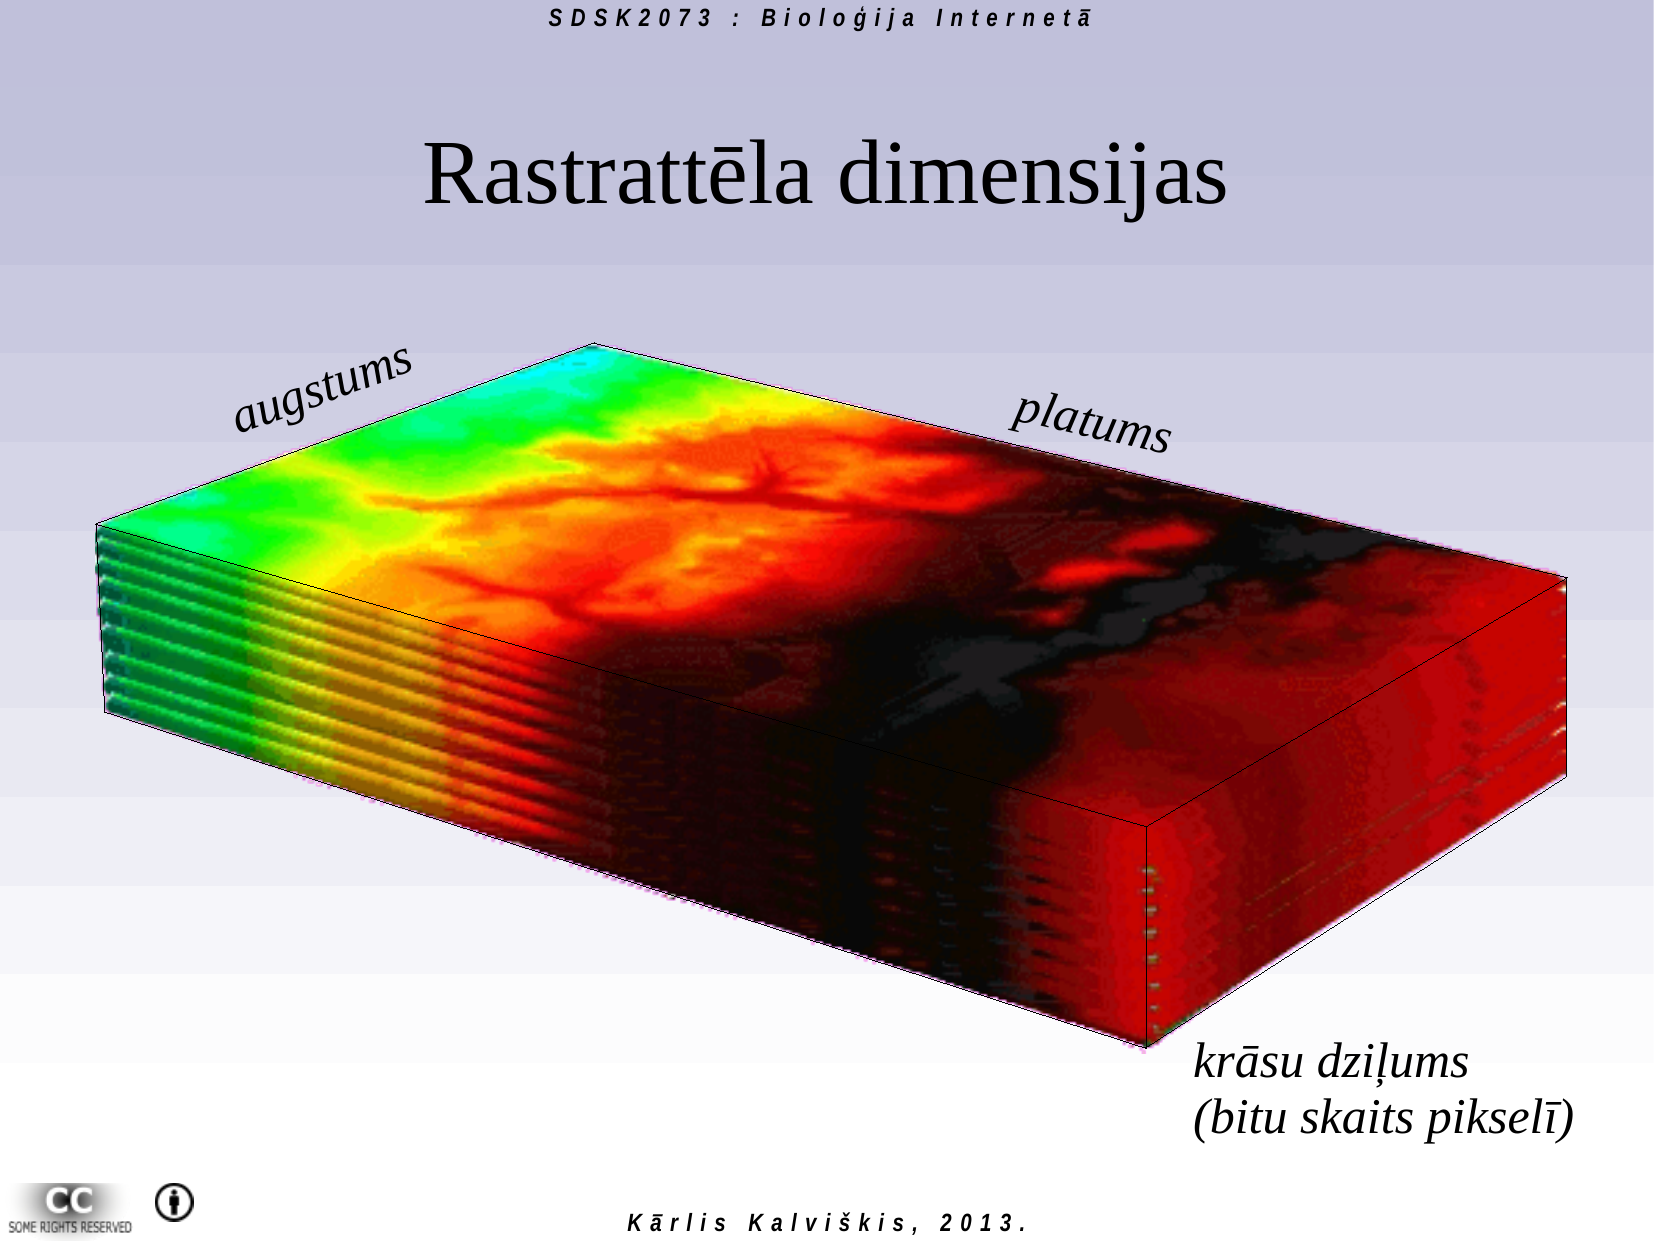

# Rastrattēla dimensijas
augstums
platums
krāsu dziļums
(bitu skaits pikselī)